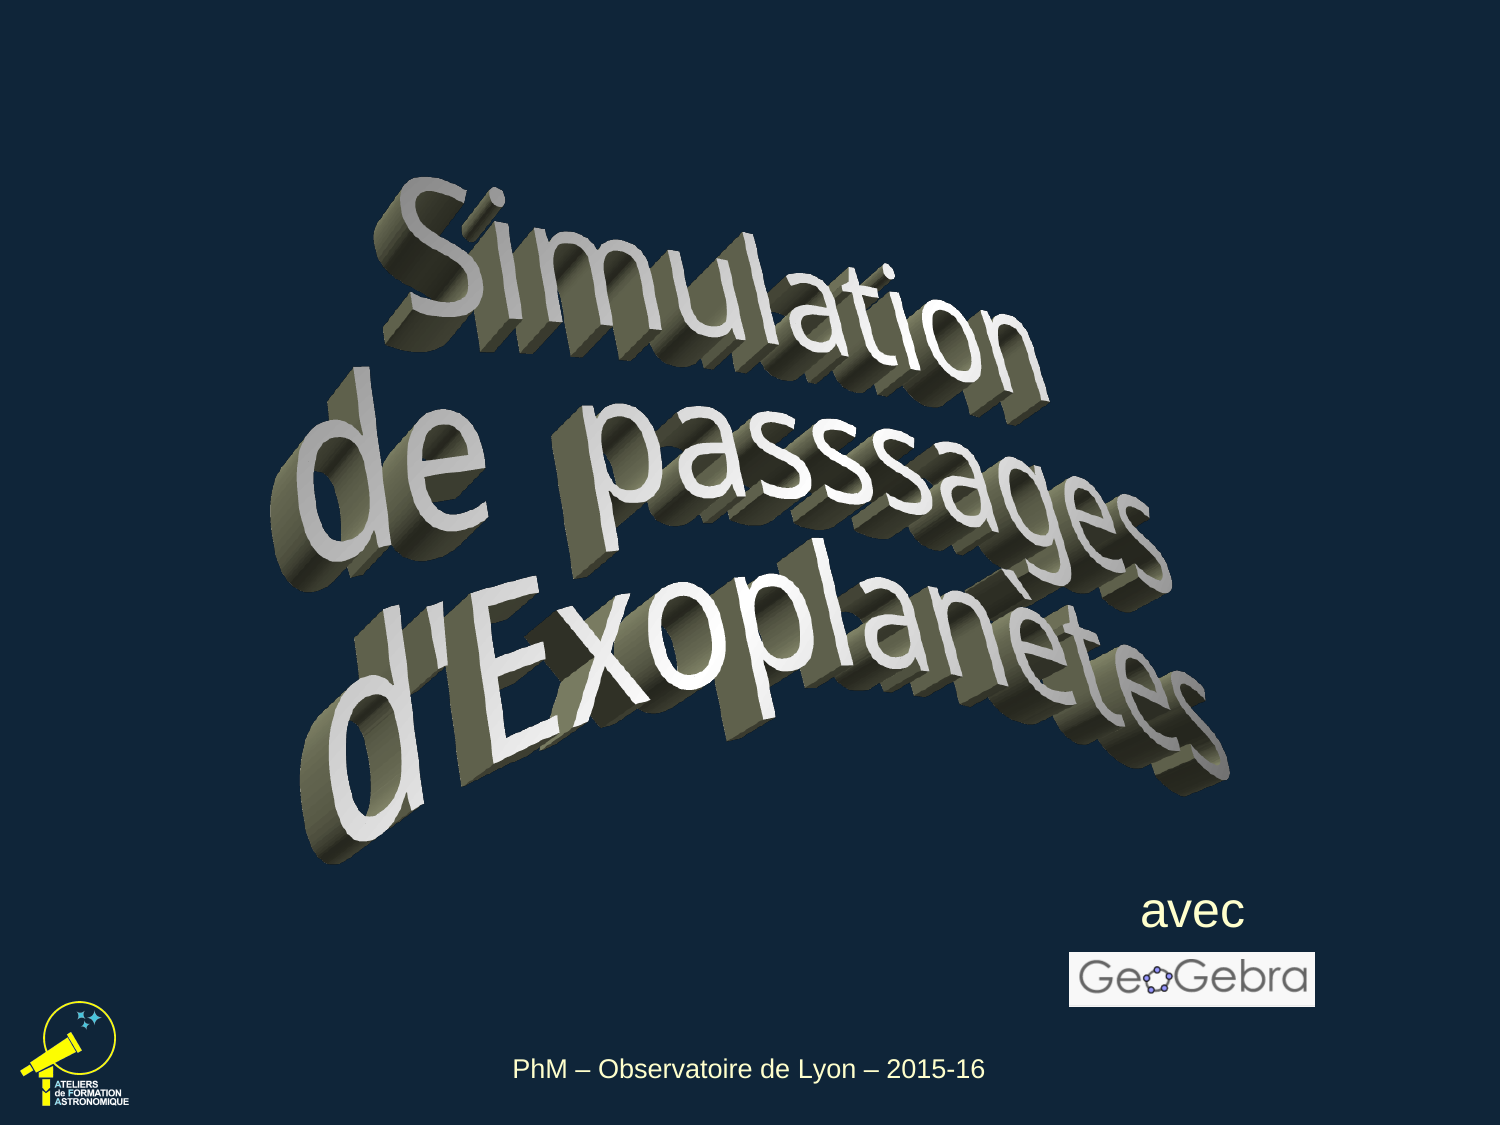

Simulation
de passsages
d'Exoplanètes
avec
PhM – Observatoire de Lyon – 2015-16